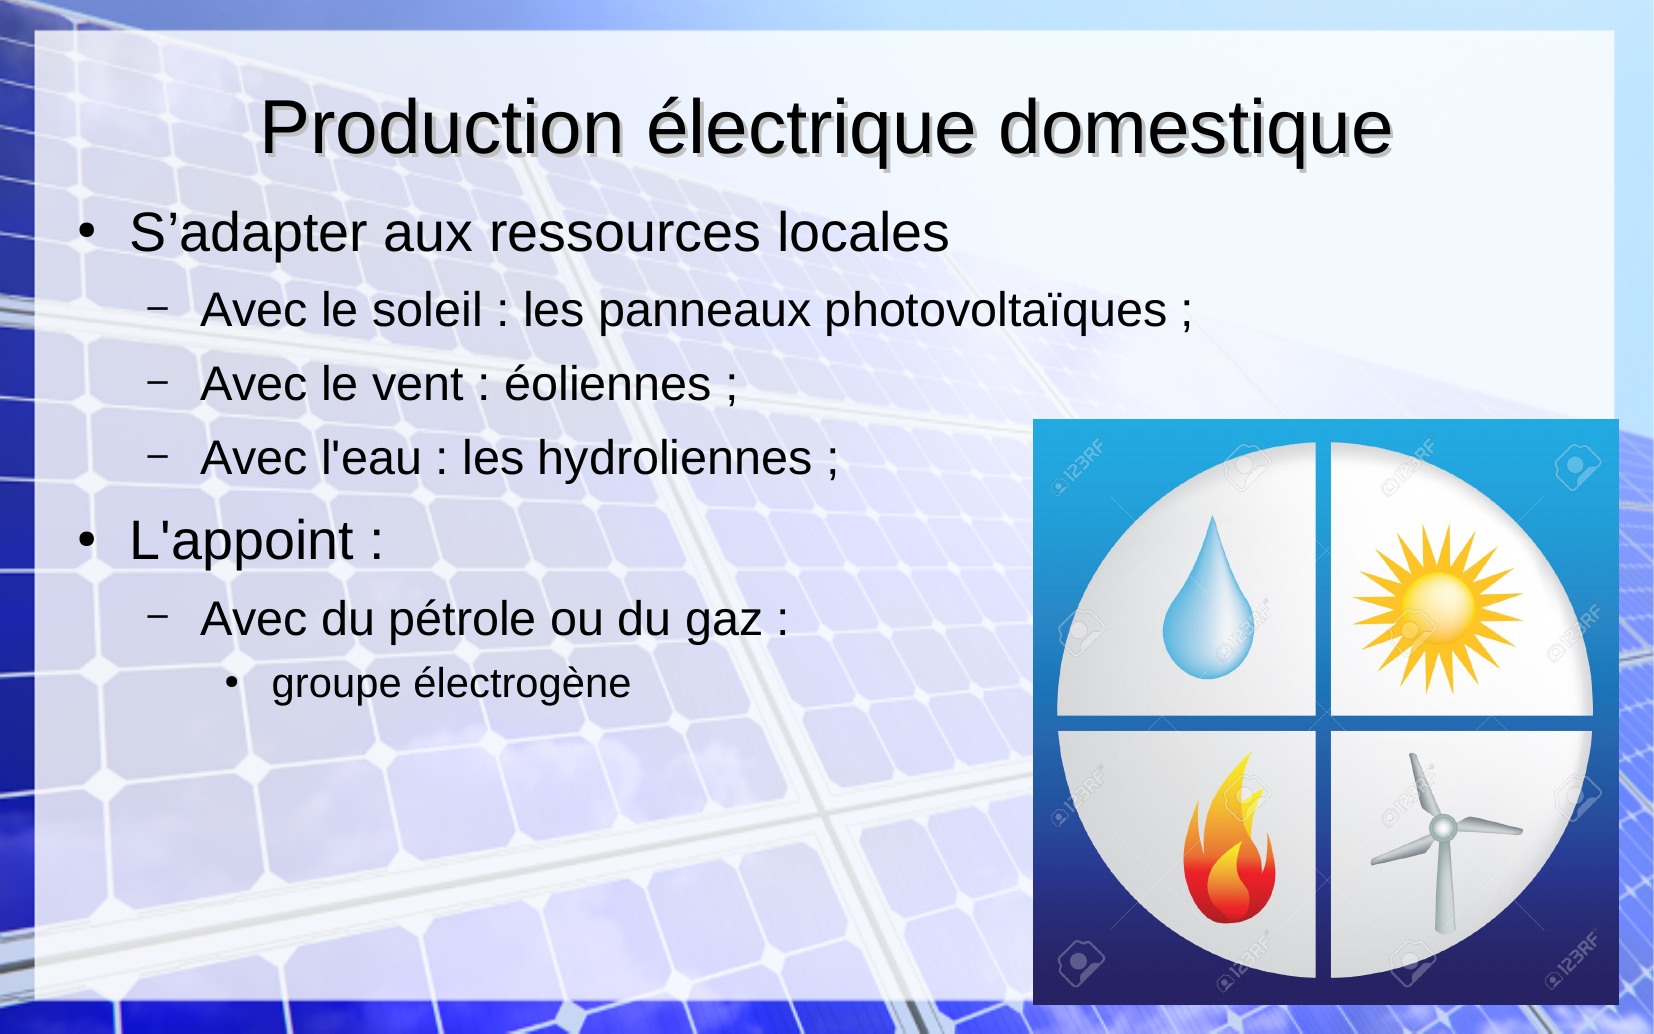

# Production électrique domestique
S’adapter aux ressources locales
Avec le soleil : les panneaux photovoltaïques ;
Avec le vent : éoliennes ;
Avec l'eau : les hydroliennes ;
L'appoint :
Avec du pétrole ou du gaz :
groupe électrogène